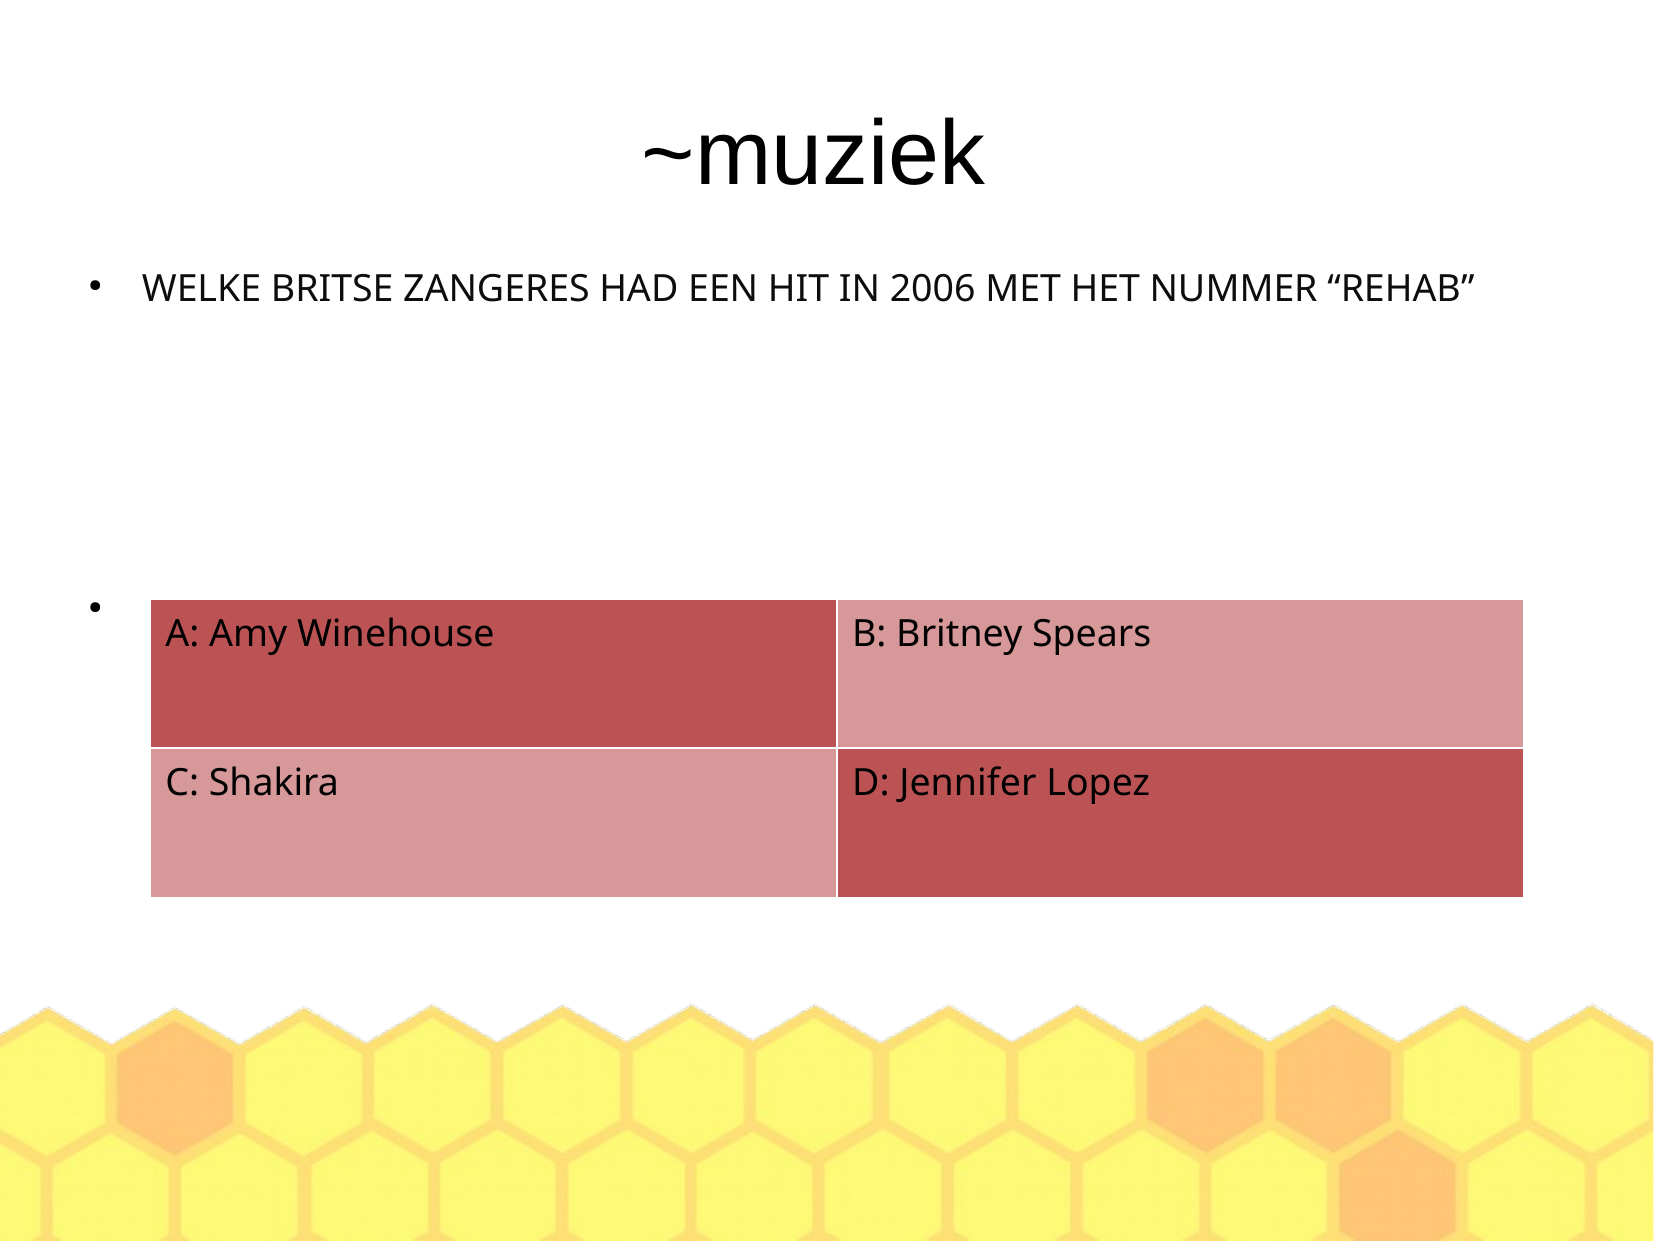

# ~muziek
Welke Britse zangeres had een hit in 2006 met het nummer “Rehab”
| A: Amy Winehouse | B: Britney Spears |
| --- | --- |
| C: Shakira | D: Jennifer Lopez |